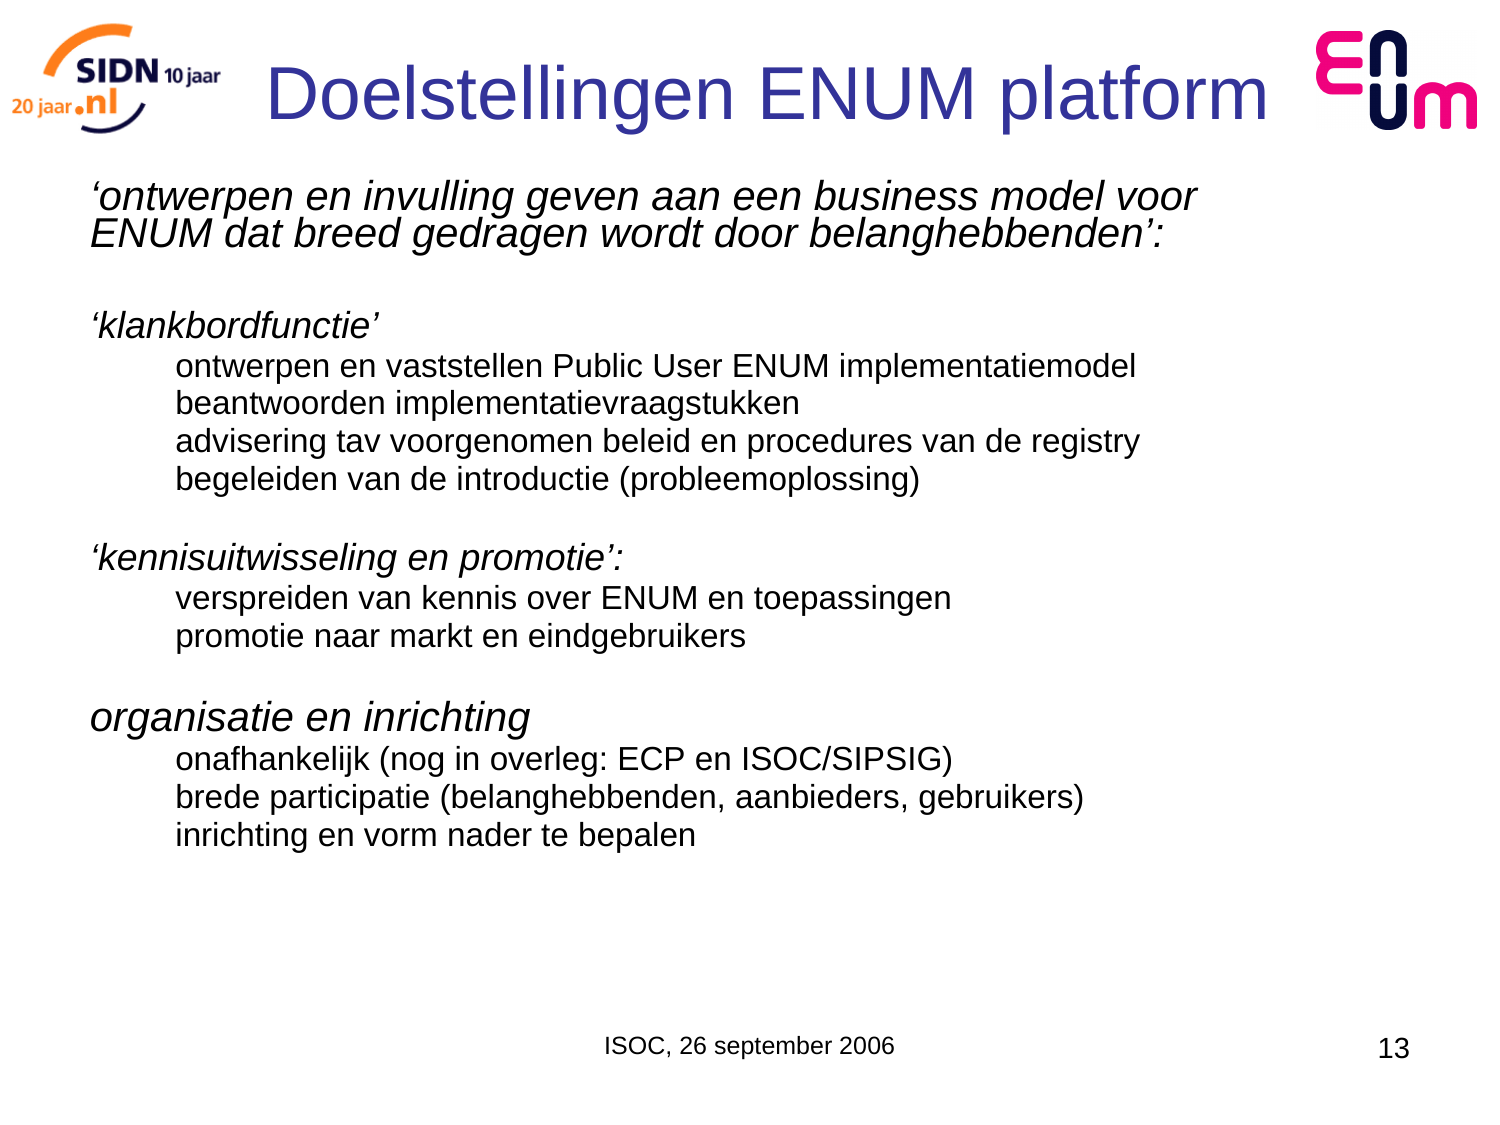

# Doelstellingen ENUM platform
‘ontwerpen en invulling geven aan een business model voor ENUM dat breed gedragen wordt door belanghebbenden’:
‘klankbordfunctie’
ontwerpen en vaststellen Public User ENUM implementatiemodel
beantwoorden implementatievraagstukken
advisering tav voorgenomen beleid en procedures van de registry
begeleiden van de introductie (probleemoplossing)
‘kennisuitwisseling en promotie’:
verspreiden van kennis over ENUM en toepassingen
promotie naar markt en eindgebruikers
organisatie en inrichting
onafhankelijk (nog in overleg: ECP en ISOC/SIPSIG)
brede participatie (belanghebbenden, aanbieders, gebruikers)
inrichting en vorm nader te bepalen
ISOC, 26 september 2006
13